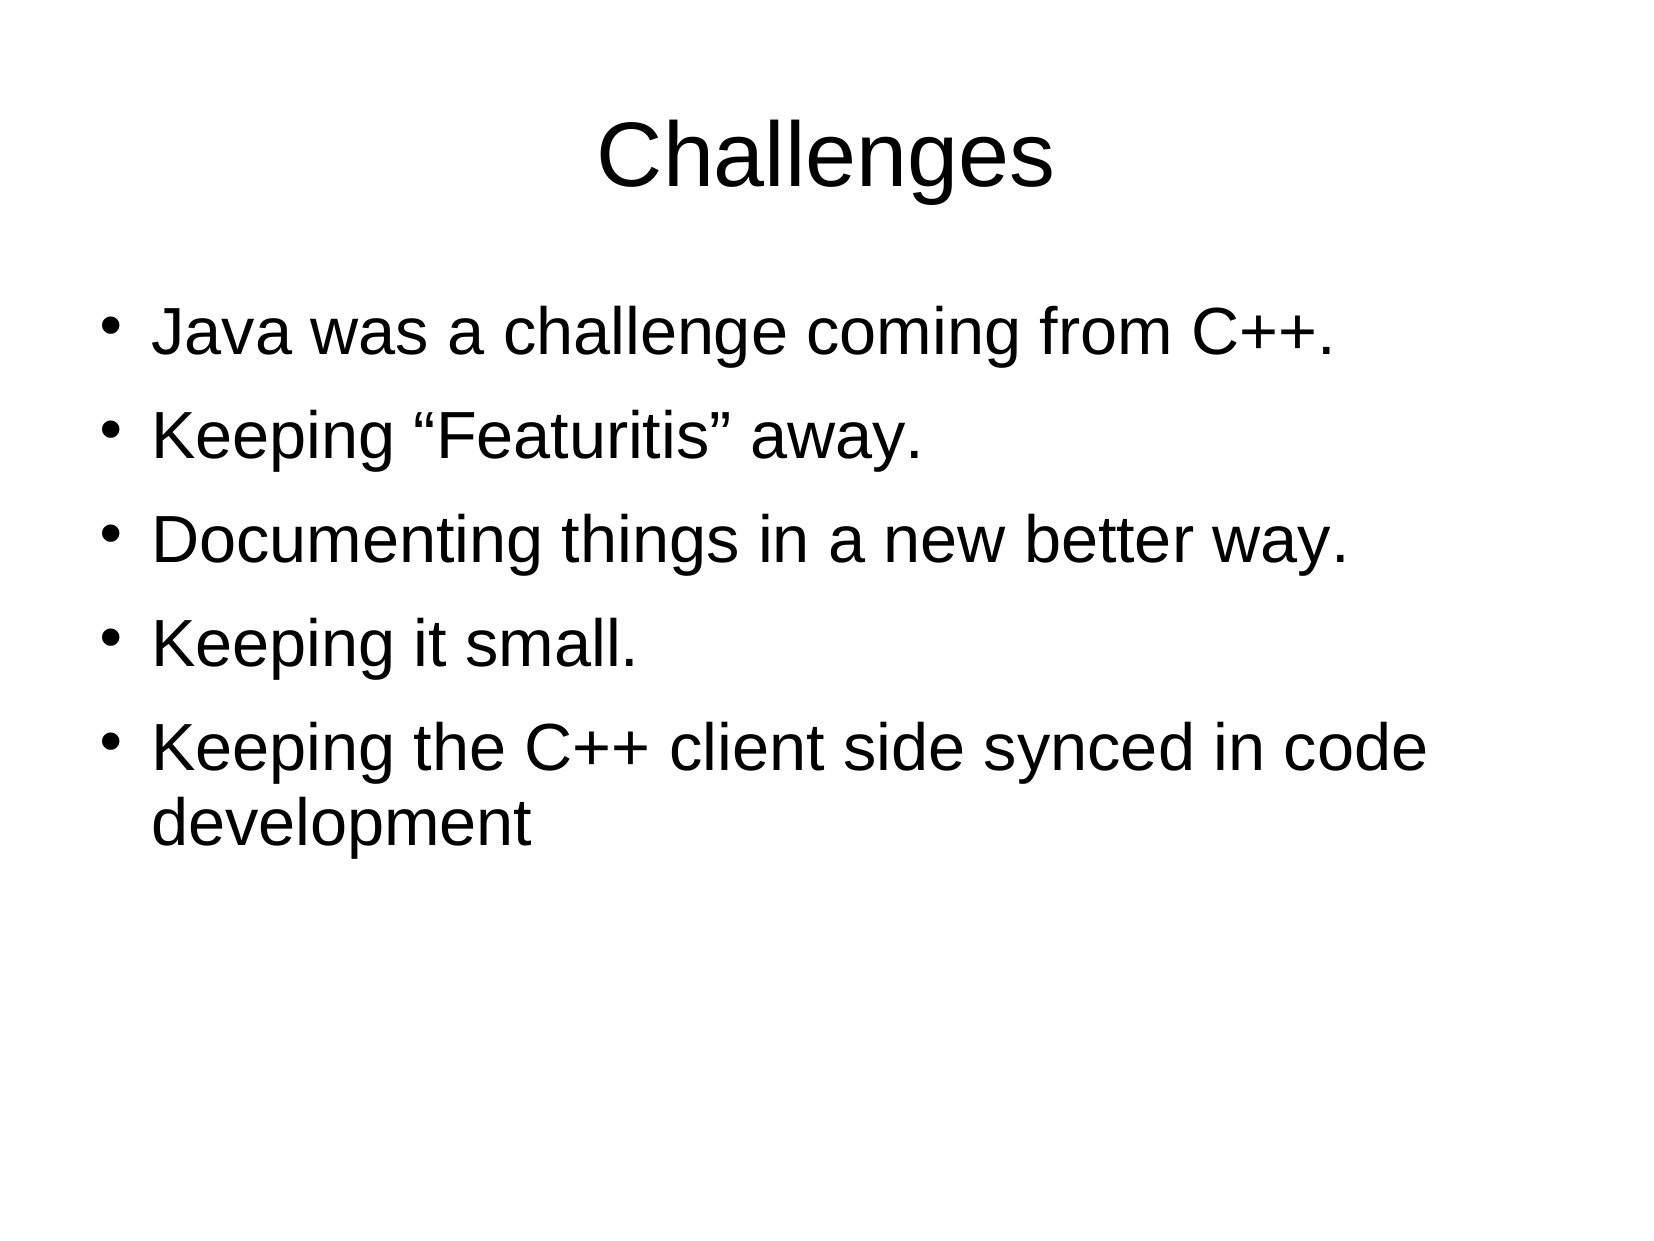

# Challenges
Java was a challenge coming from C++.
Keeping “Featuritis” away.
Documenting things in a new better way.
Keeping it small.
Keeping the C++ client side synced in code development